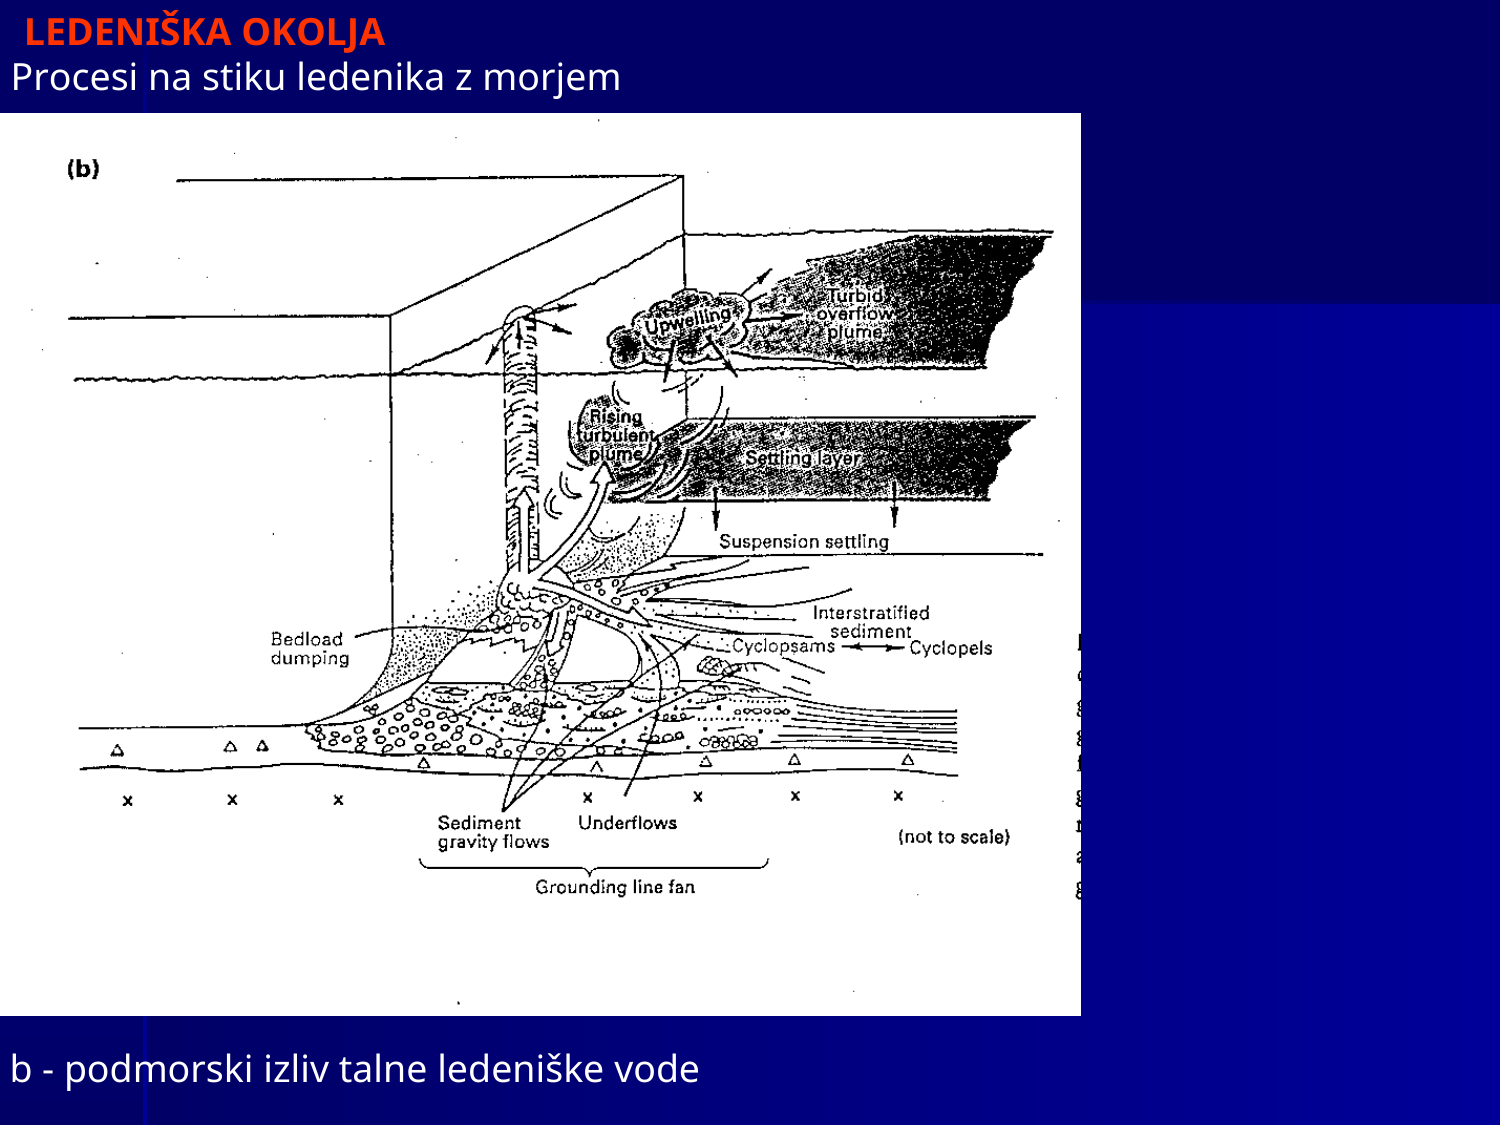

LEDENIŠKA OKOLJA
Procesi na stiku ledenika z morjem
b - podmorski izliv talne ledeniške vode